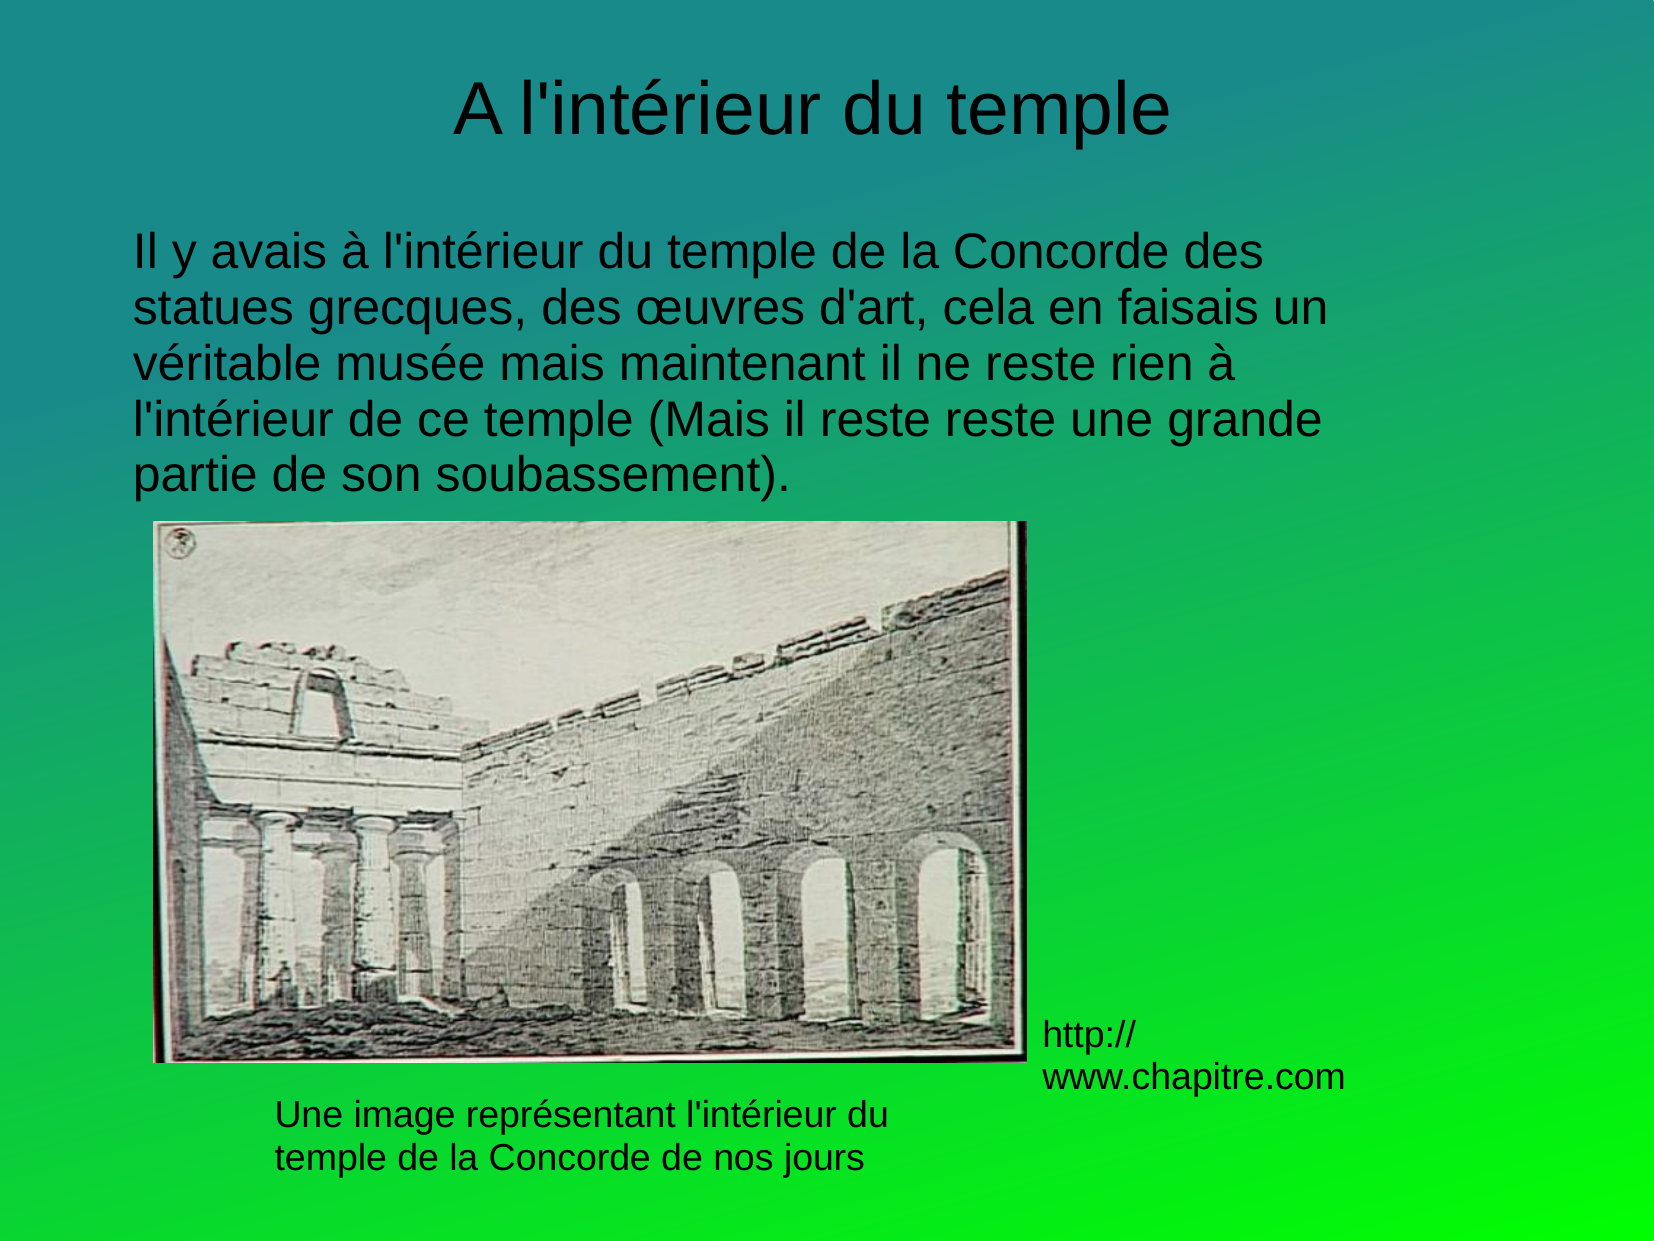

A l'intérieur du temple
Il y avais à l'intérieur du temple de la Concorde des statues grecques, des œuvres d'art, cela en faisais un véritable musée mais maintenant il ne reste rien à l'intérieur de ce temple (Mais il reste reste une grande partie de son soubassement).
http://www.chapitre.com
Une image représentant l'intérieur du temple de la Concorde de nos jours